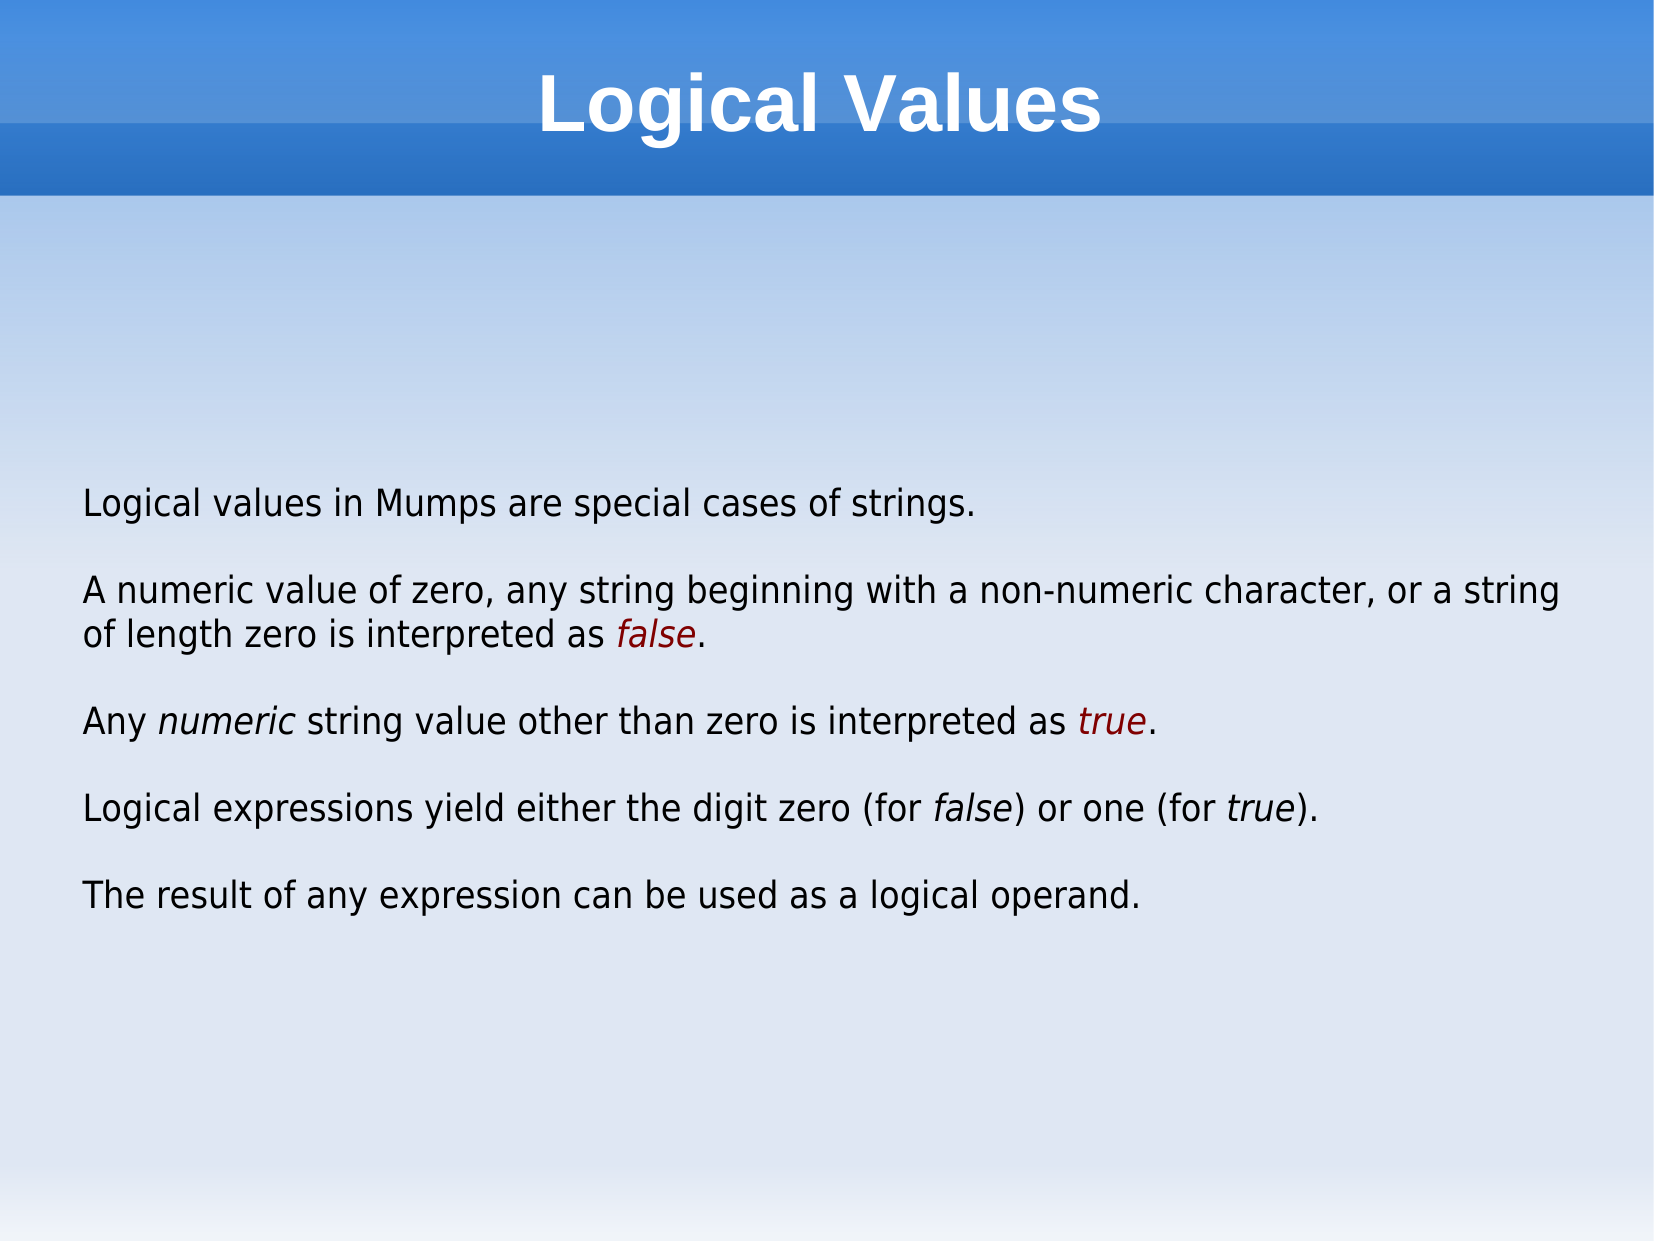

# Logical Values
Logical values in Mumps are special cases of strings.
A numeric value of zero, any string beginning with a non-numeric character, or a string of length zero is interpreted as false.
Any numeric string value other than zero is interpreted as true.
Logical expressions yield either the digit zero (for false) or one (for true).
The result of any expression can be used as a logical operand.